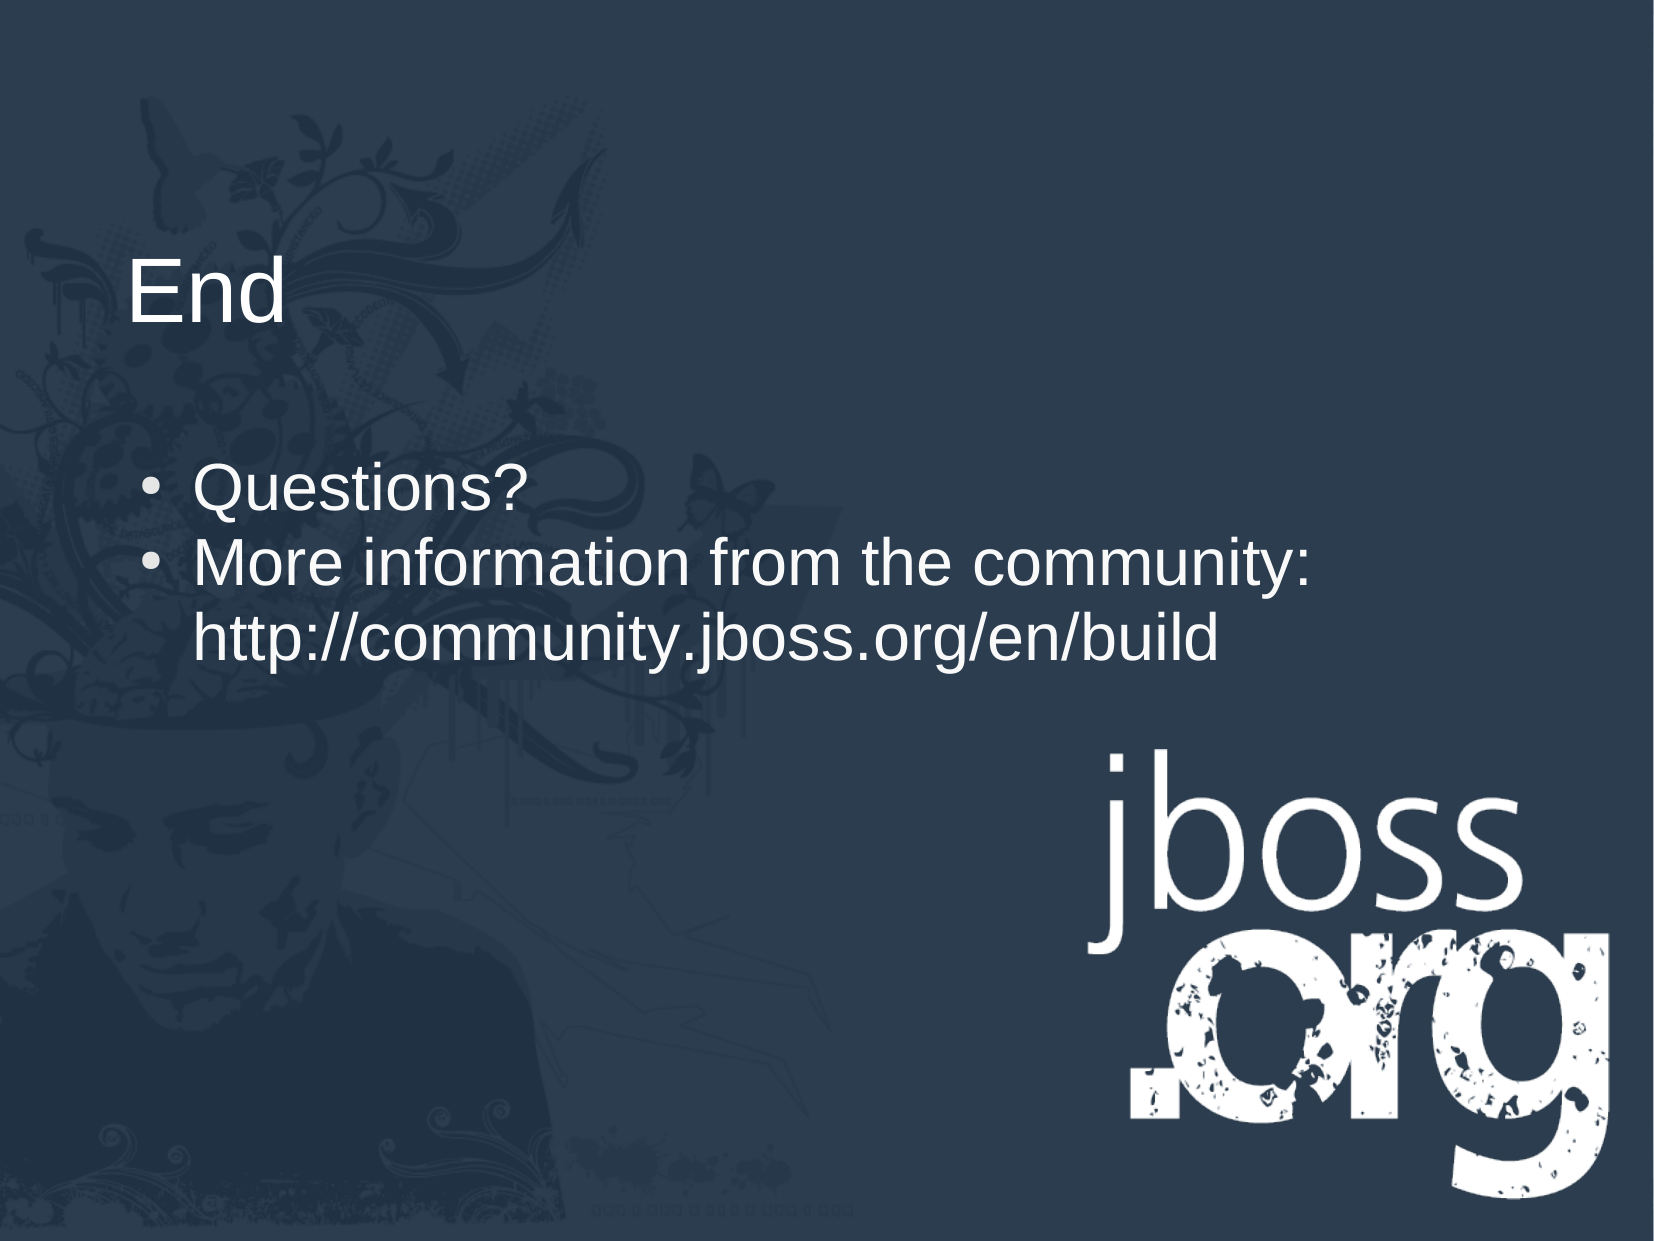

# End
Questions?
More information from the community:
http://community.jboss.org/en/build